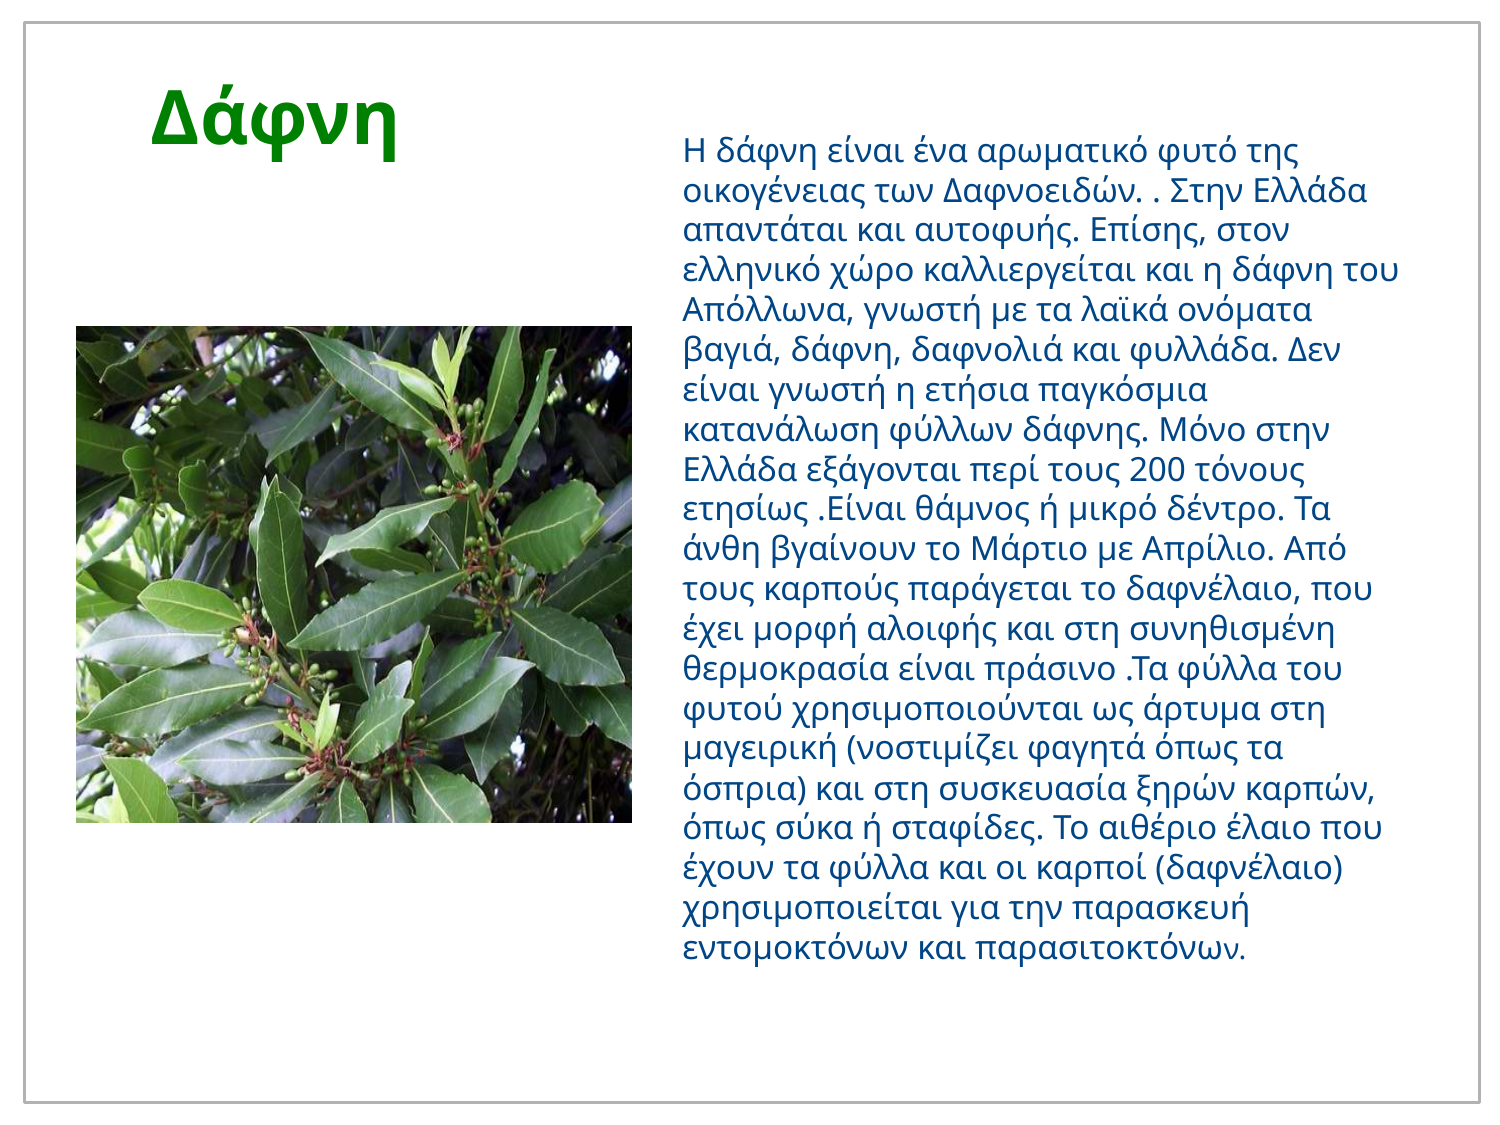

# Δάφνη
Η δάφνη είναι ένα αρωματικό φυτό της οικογένειας των Δαφνοειδών. . Στην Ελλάδα απαντάται και αυτοφυής. Επίσης, στον ελληνικό χώρο καλλιεργείται και η δάφνη του Απόλλωνα, γνωστή με τα λαϊκά ονόματα βαγιά, δάφνη, δαφνολιά και φυλλάδα. Δεν είναι γνωστή η ετήσια παγκόσμια κατανάλωση φύλλων δάφνης. Μόνο στην Ελλάδα εξάγονται περί τους 200 τόνους ετησίως .Είναι θάμνος ή μικρό δέντρο. Τα άνθη βγαίνουν το Μάρτιο με Απρίλιο. Από τους καρπούς παράγεται το δαφνέλαιο, που έχει μορφή αλοιφής και στη συνηθισμένη θερμοκρασία είναι πράσινο .Τα φύλλα του φυτού χρησιμοποιούνται ως άρτυμα στη μαγειρική (νοστιμίζει φαγητά όπως τα όσπρια) και στη συσκευασία ξηρών καρπών, όπως σύκα ή σταφίδες. Το αιθέριο έλαιο που έχουν τα φύλλα και οι καρποί (δαφνέλαιο) χρησιμοποιείται για την παρασκευή εντομοκτόνων και παρασιτοκτόνων.